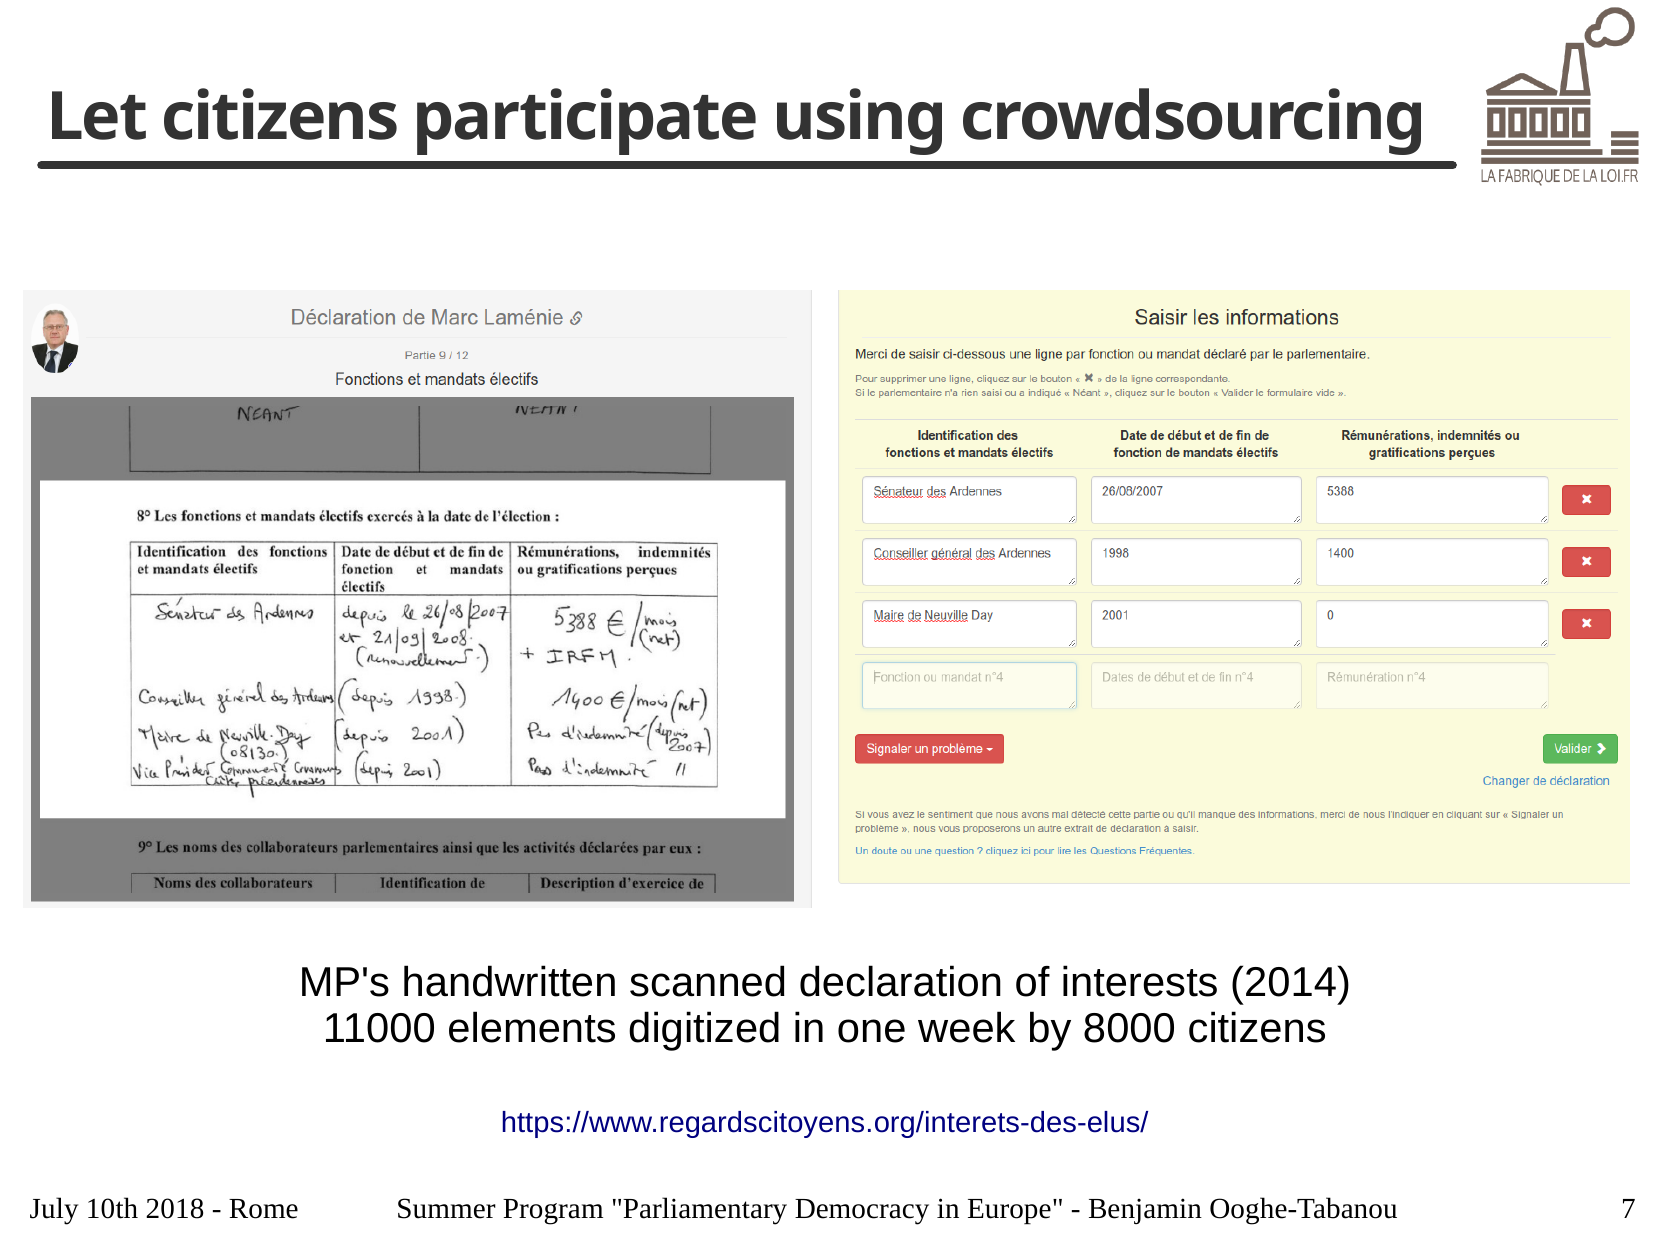

# Let citizens participate using crowdsourcing
MP's handwritten scanned declaration of interests (2014)
11000 elements digitized in one week by 8000 citizens
https://www.regardscitoyens.org/interets-des-elus/
July 10th 2018 - Rome
Summer Program "Parliamentary Democracy in Europe" - Benjamin Ooghe-Tabanou
7